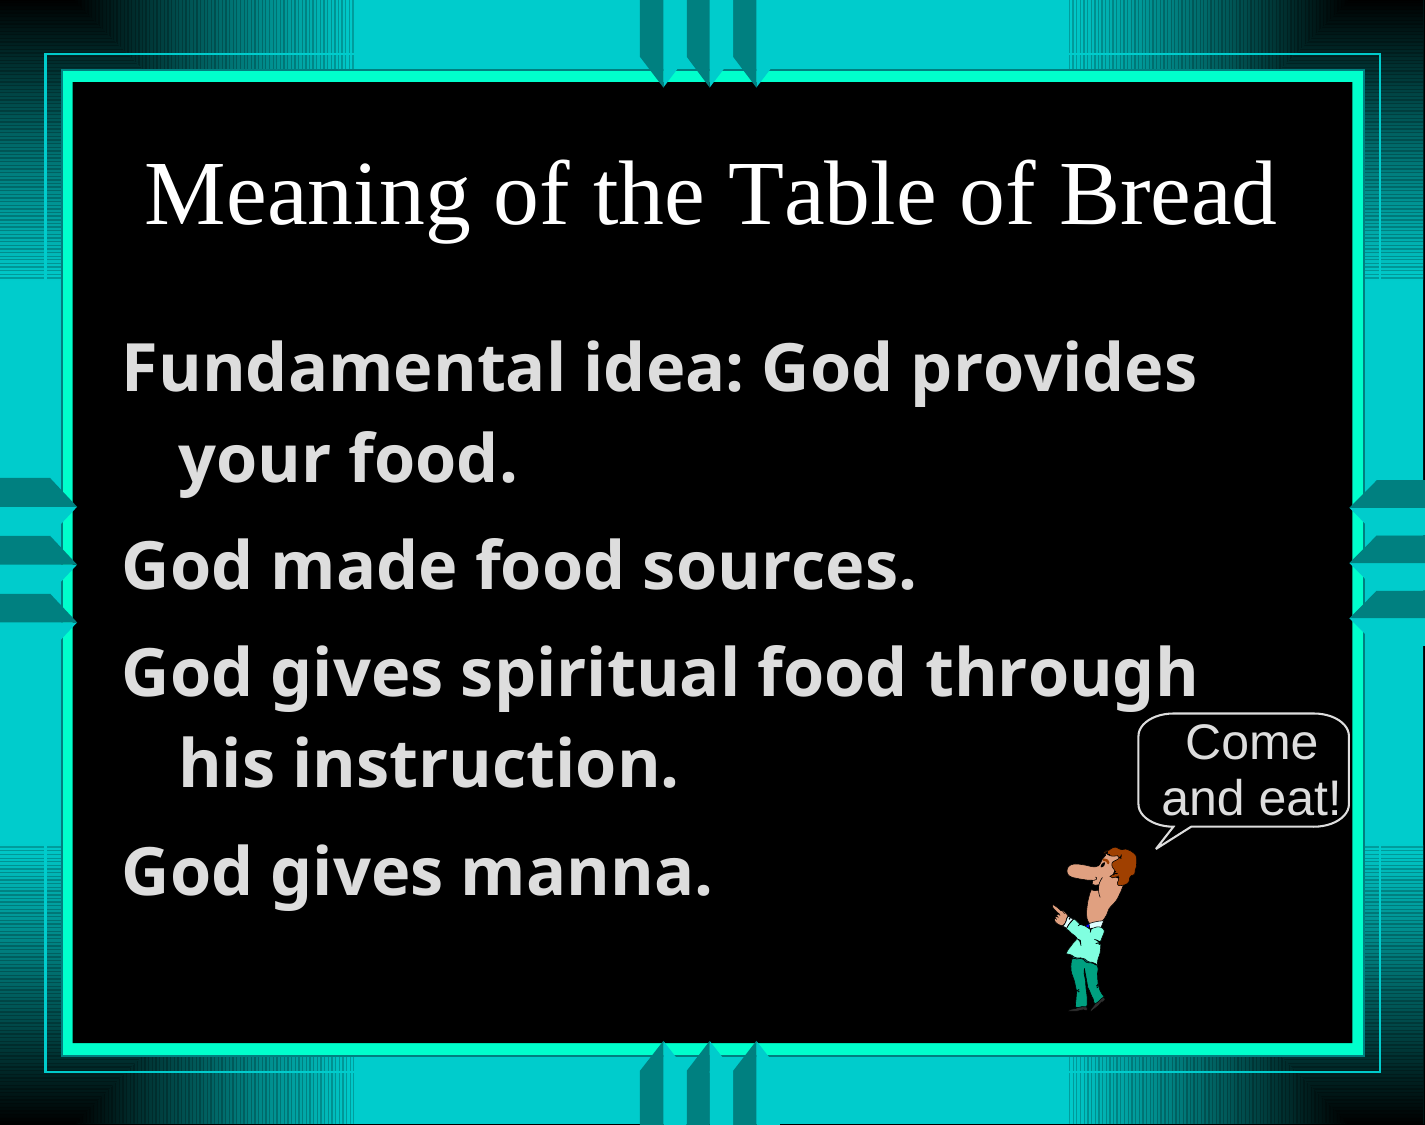

# Meaning of the Table of Bread
Fundamental idea: God provides your food.
God made food sources.
God gives spiritual food through his instruction.
God gives manna.
Come
and eat!